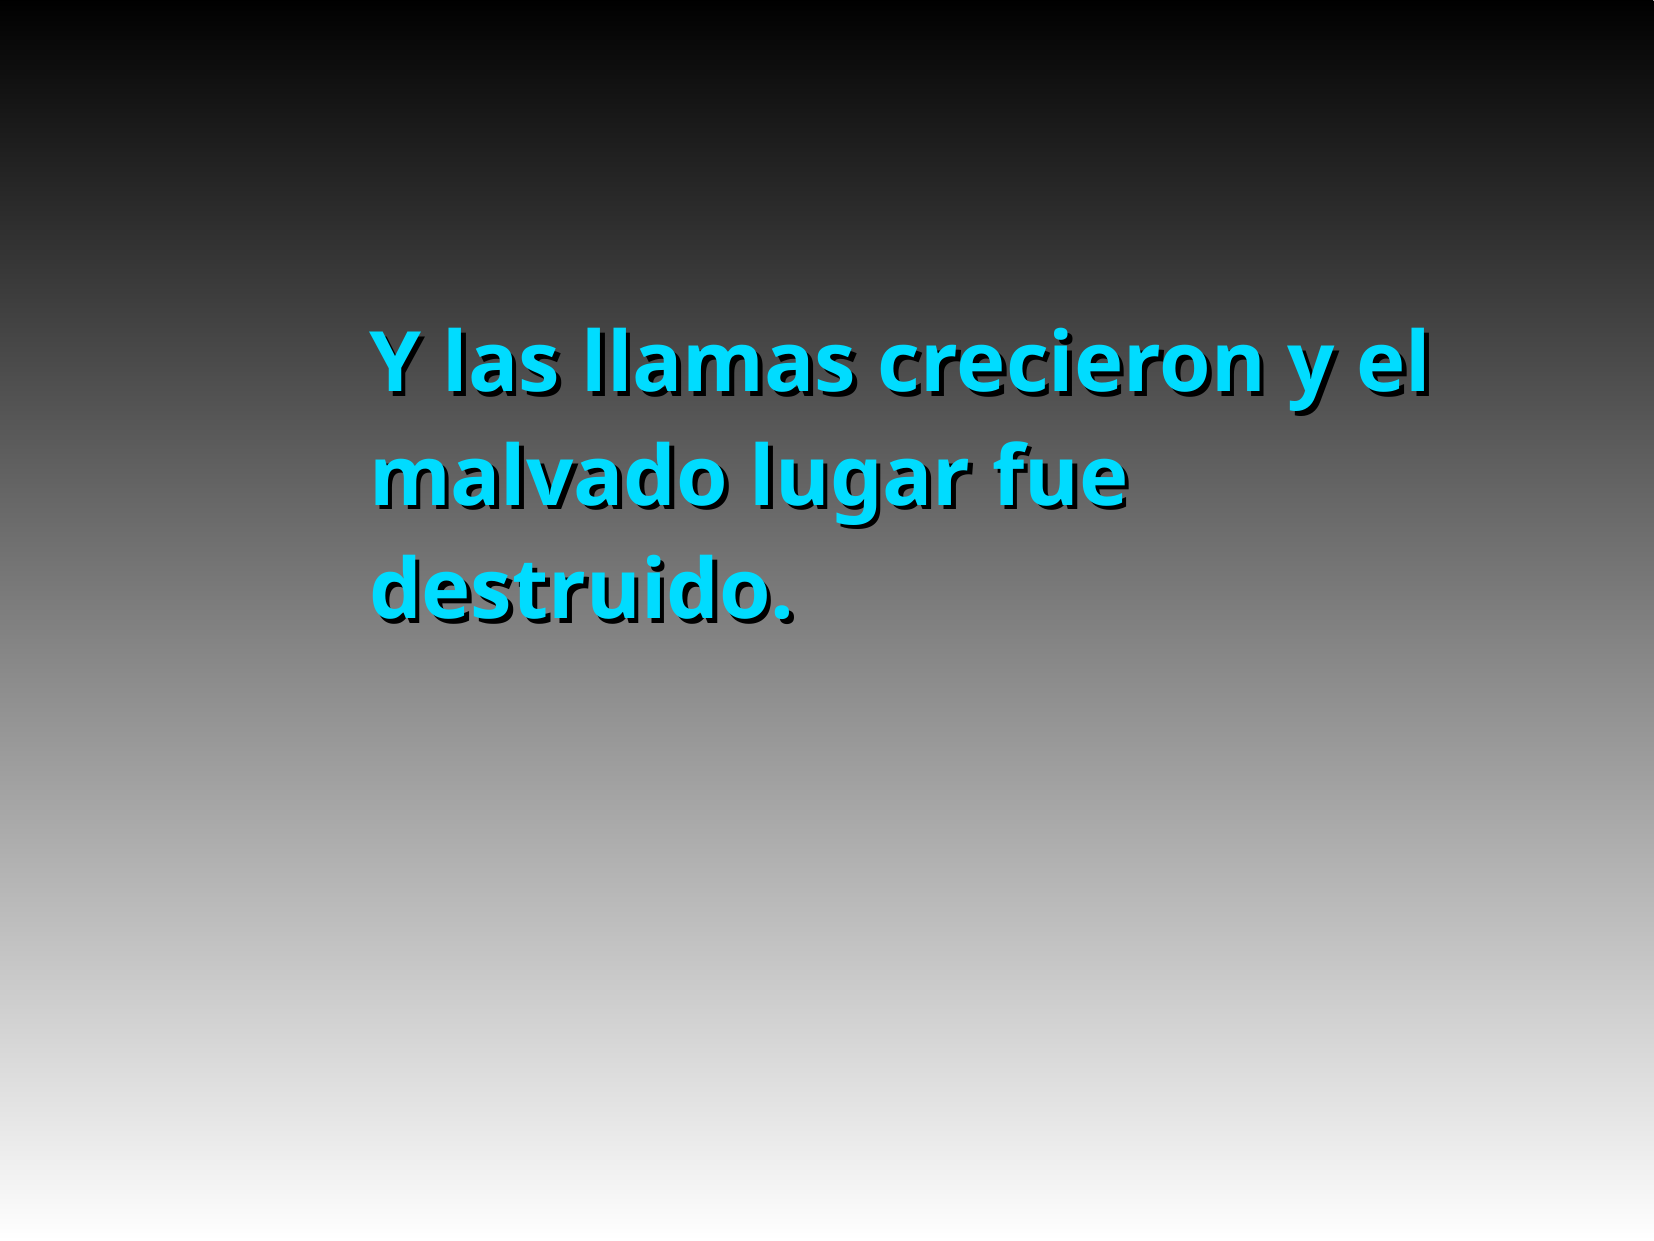

Y las llamas crecieron y el malvado lugar fue destruido.